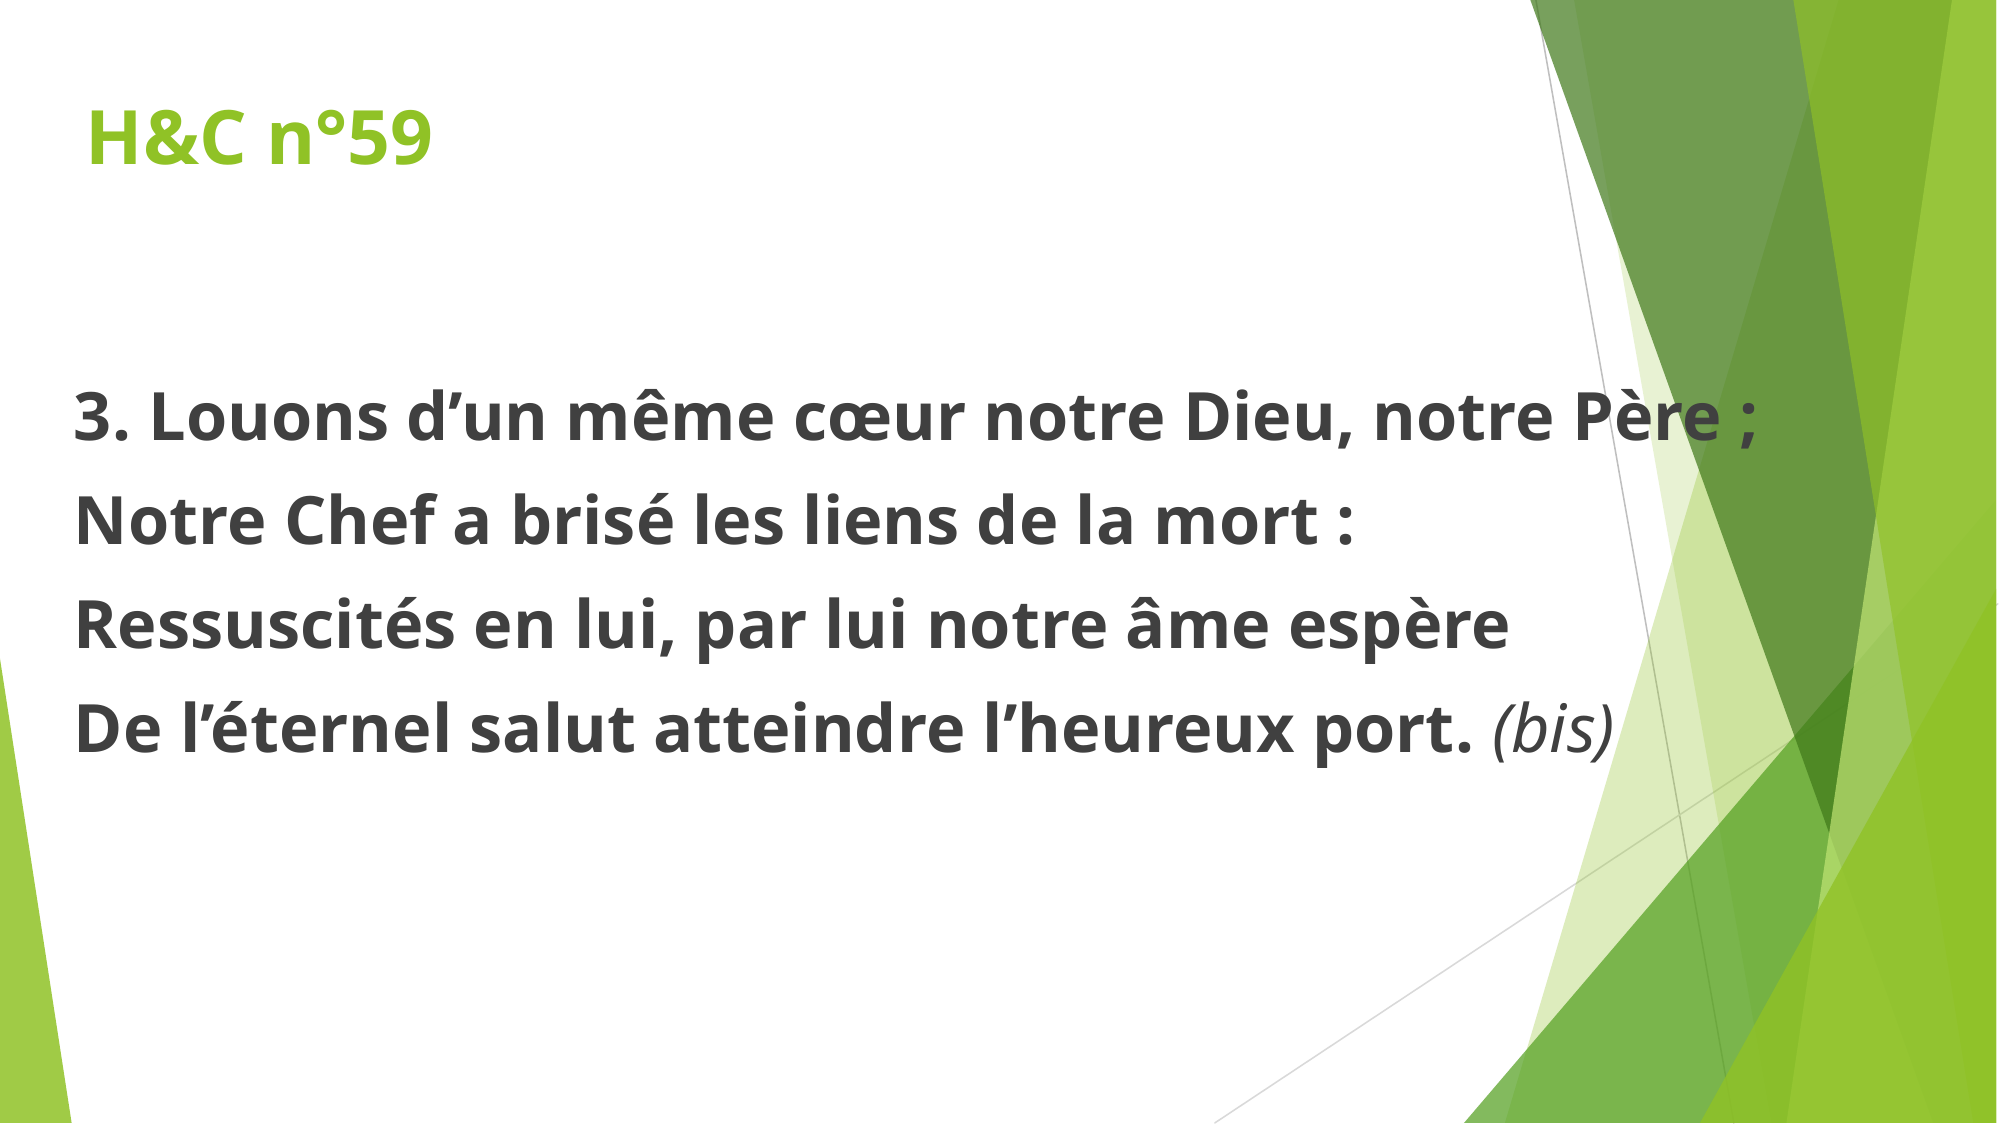

H&C n°59
3. Louons d’un même cœur notre Dieu, notre Père ;
Notre Chef a brisé les liens de la mort :
Ressuscités en lui, par lui notre âme espère
De l’éternel salut atteindre l’heureux port. (bis)